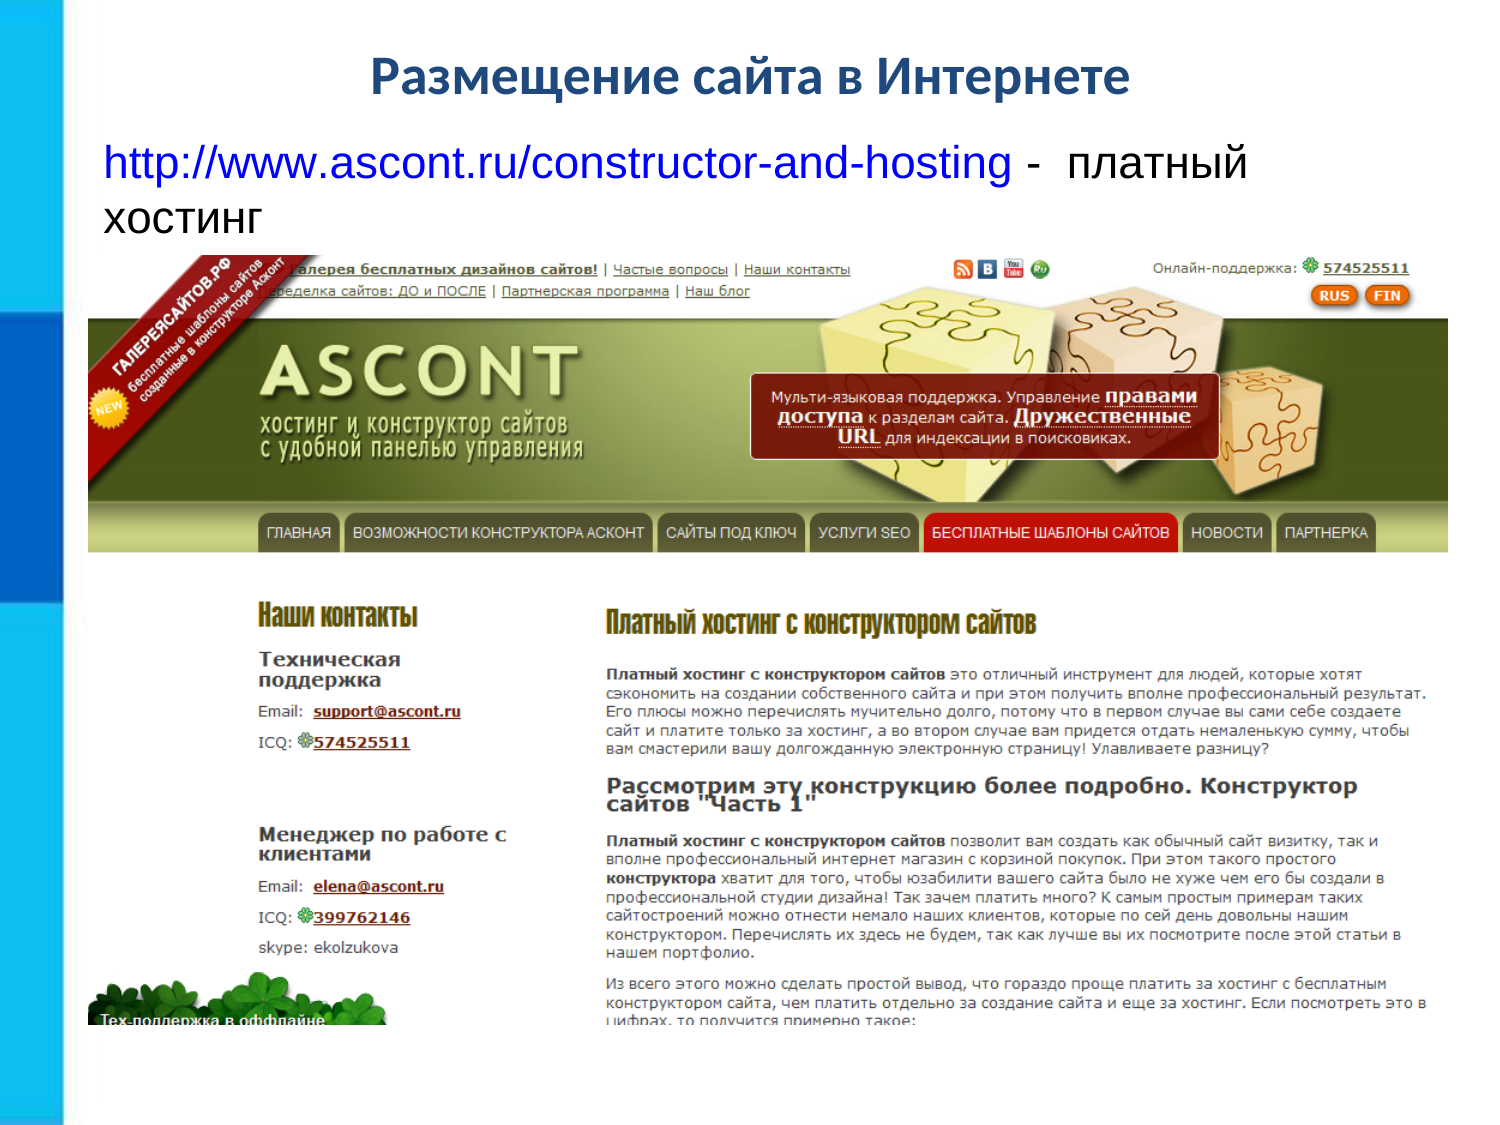

Размещение сайта в Интернете
http://www.ascont.ru/constructor-and-hosting - платный
хостинг